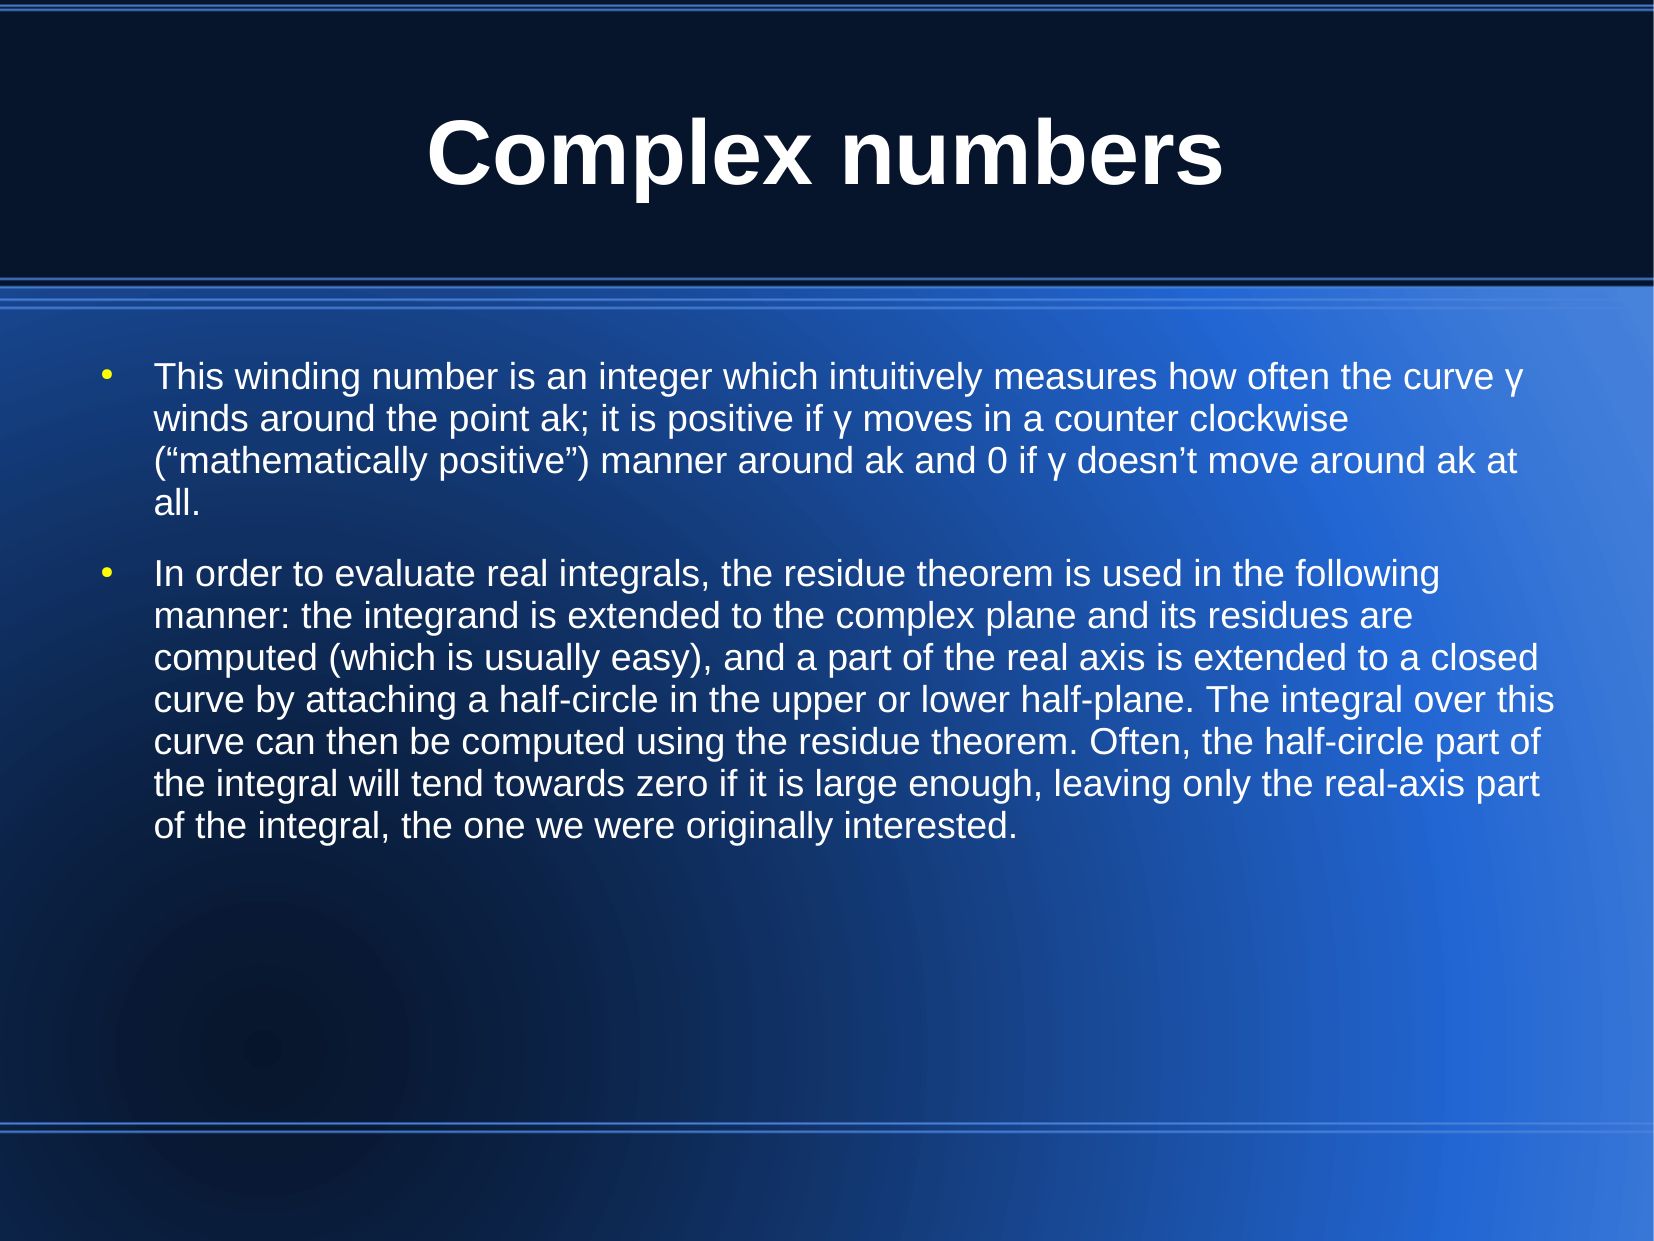

# Complex numbers
This winding number is an integer which intuitively measures how often the curve γ winds around the point ak; it is positive if γ moves in a counter clockwise (“mathematically positive”) manner around ak and 0 if γ doesn’t move around ak at all.
In order to evaluate real integrals, the residue theorem is used in the following manner: the integrand is extended to the complex plane and its residues are computed (which is usually easy), and a part of the real axis is extended to a closed curve by attaching a half-circle in the upper or lower half-plane. The integral over this curve can then be computed using the residue theorem. Often, the half-circle part of the integral will tend towards zero if it is large enough, leaving only the real-axis part of the integral, the one we were originally interested.